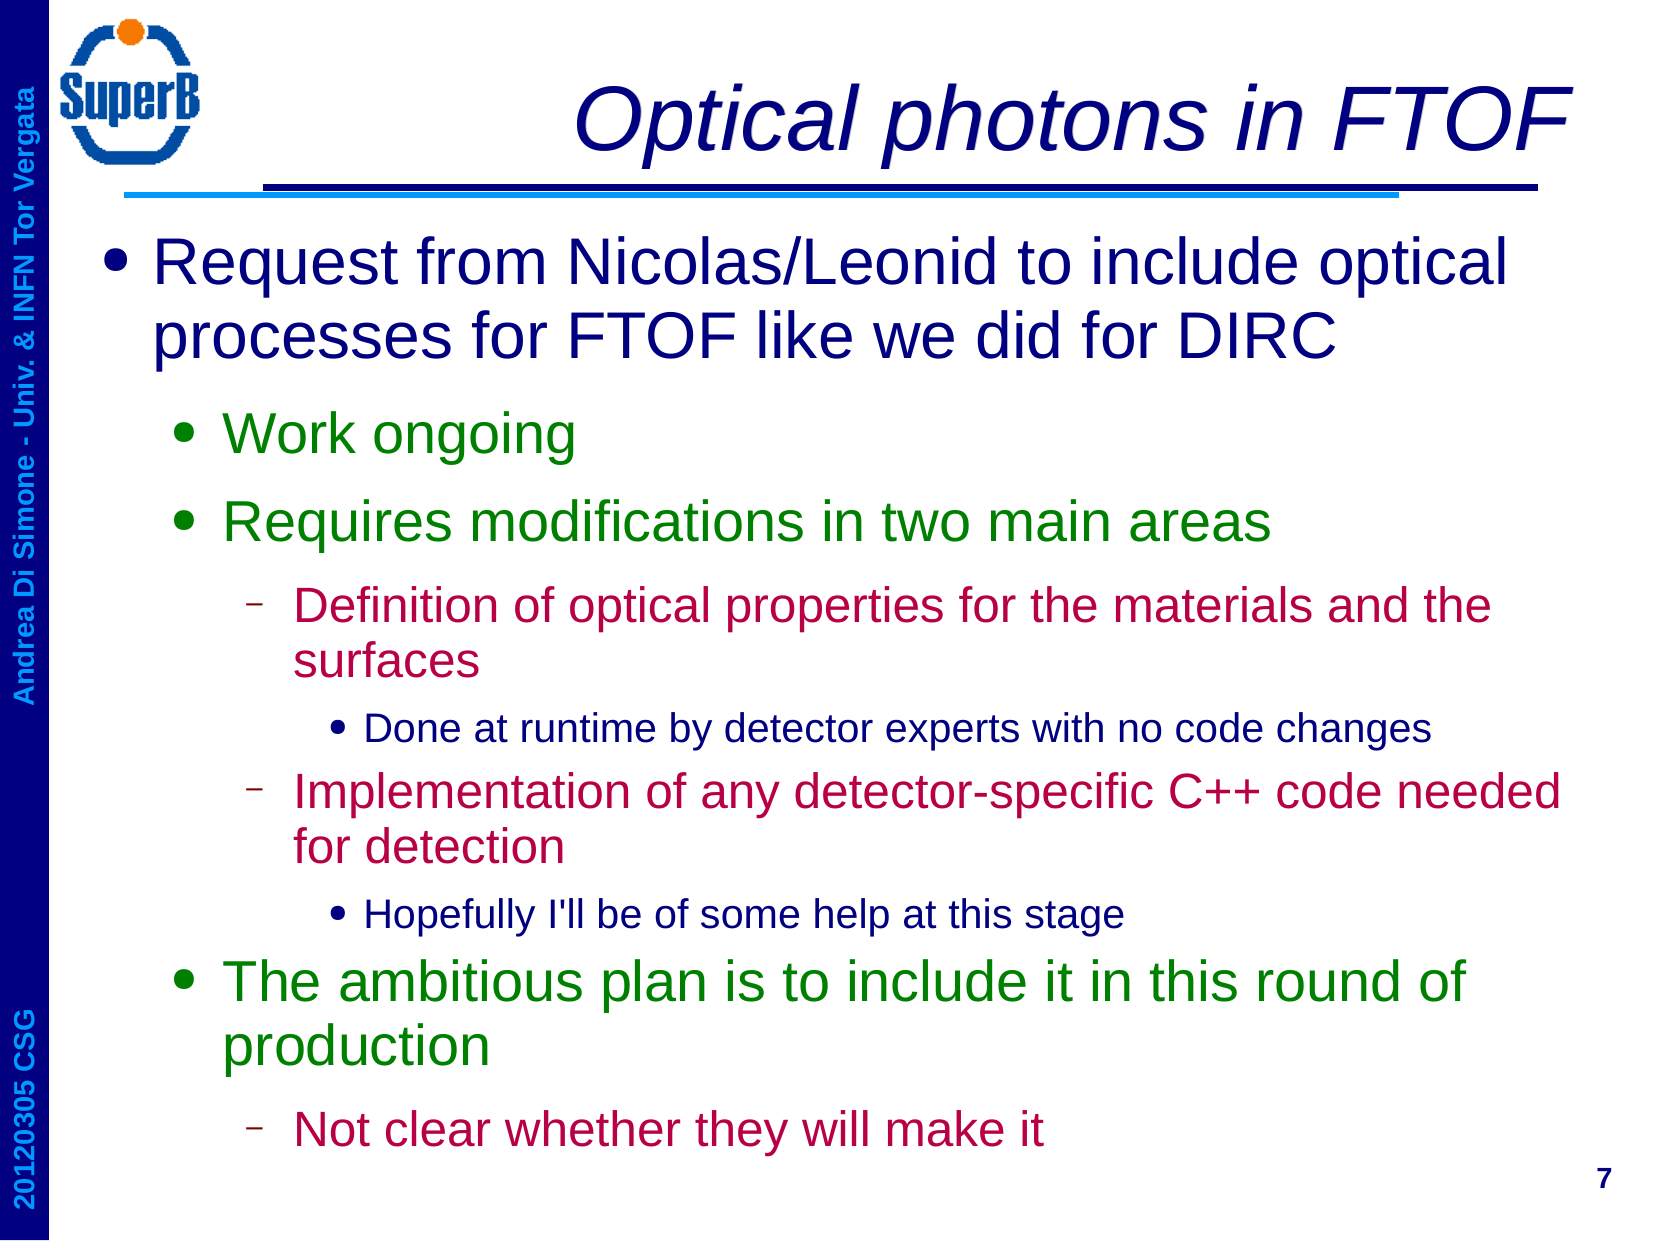

# Optical photons in FTOF
Request from Nicolas/Leonid to include optical processes for FTOF like we did for DIRC
Work ongoing
Requires modifications in two main areas
Definition of optical properties for the materials and the surfaces
Done at runtime by detector experts with no code changes
Implementation of any detector-specific C++ code needed for detection
Hopefully I'll be of some help at this stage
The ambitious plan is to include it in this round of production
Not clear whether they will make it
Andrea Di Simone - Univ. & INFN Tor Vergata
20120305 CSG
7